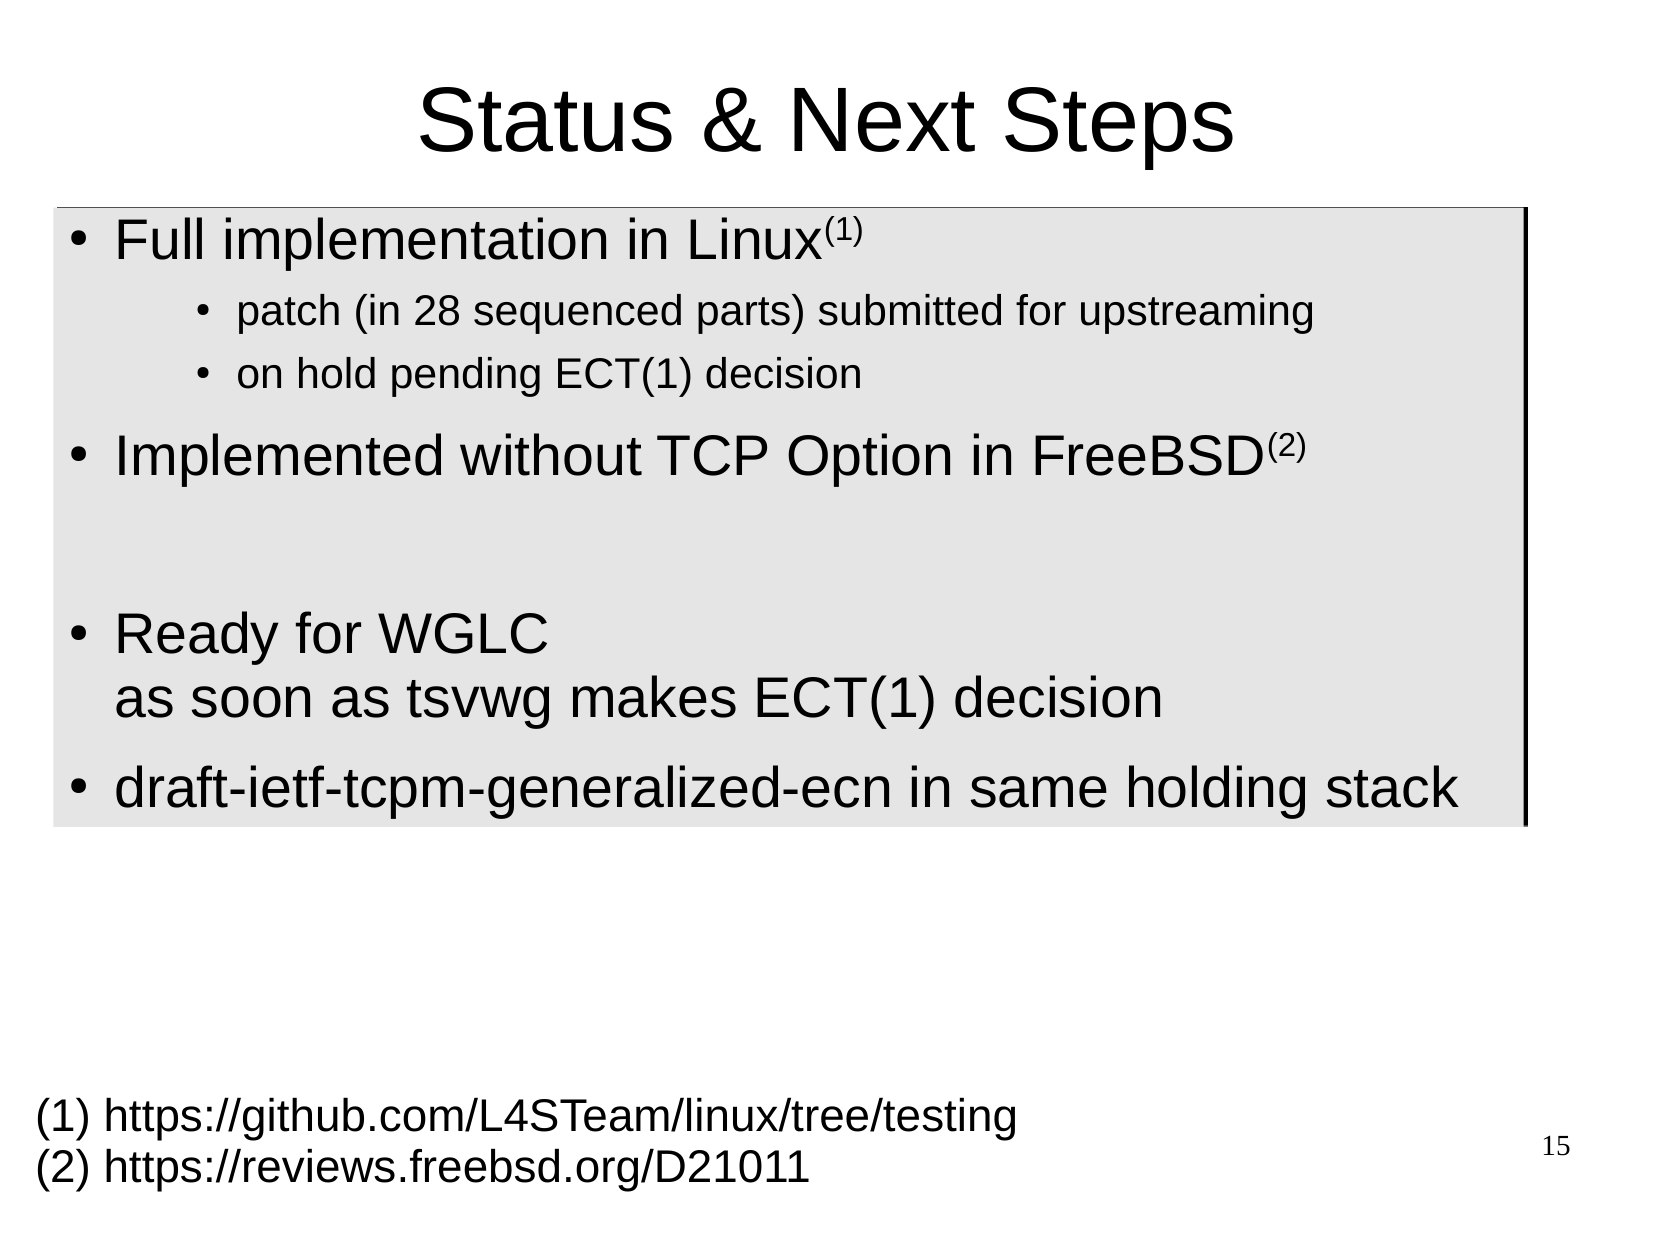

# Status & Next Steps
Full implementation in Linux(1)
patch (in 28 sequenced parts) submitted for upstreaming
on hold pending ECT(1) decision
Implemented without TCP Option in FreeBSD(2)
Ready for WGLC
as soon as tsvwg makes ECT(1) decision
draft-ietf-tcpm-generalized-ecn in same holding stack
 https://github.com/L4STeam/linux/tree/testing
 https://reviews.freebsd.org/D21011
15